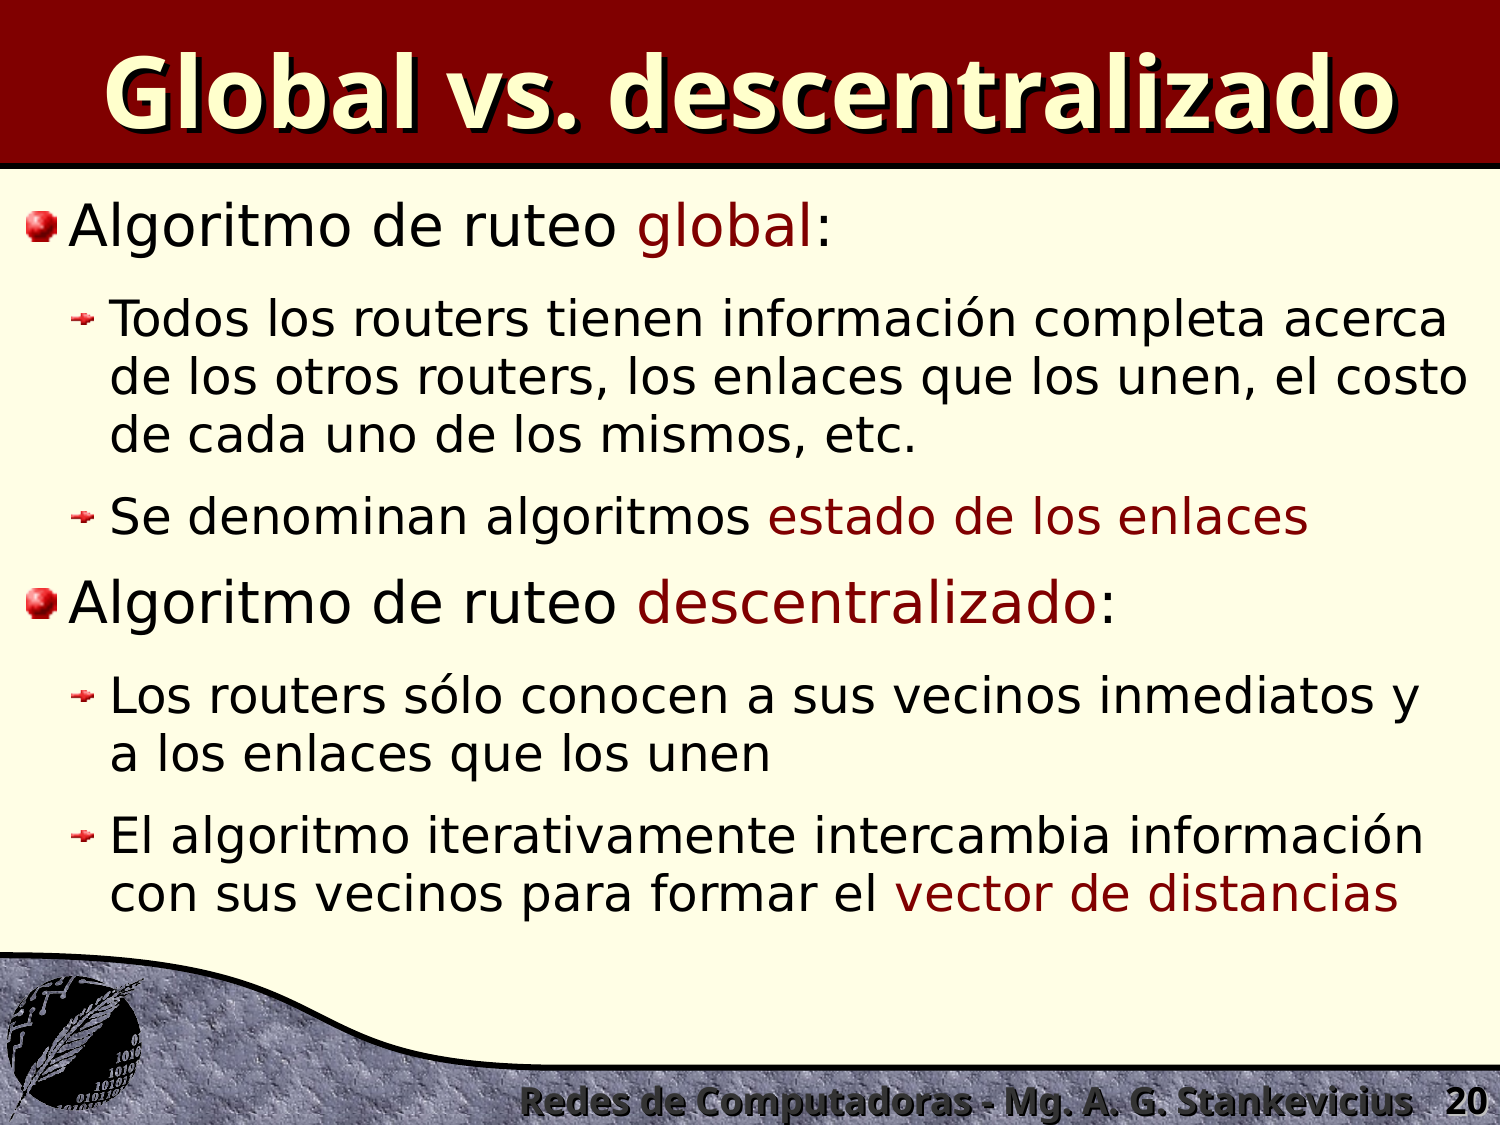

# Global vs. descentralizado
Algoritmo de ruteo global:
Todos los routers tienen información completa acerca de los otros routers, los enlaces que los unen, el costo de cada uno de los mismos, etc.
Se denominan algoritmos estado de los enlaces
Algoritmo de ruteo descentralizado:
Los routers sólo conocen a sus vecinos inmediatos y
a los enlaces que los unen
El algoritmo iterativamente intercambia información con sus vecinos para formar el vector de distancias
20